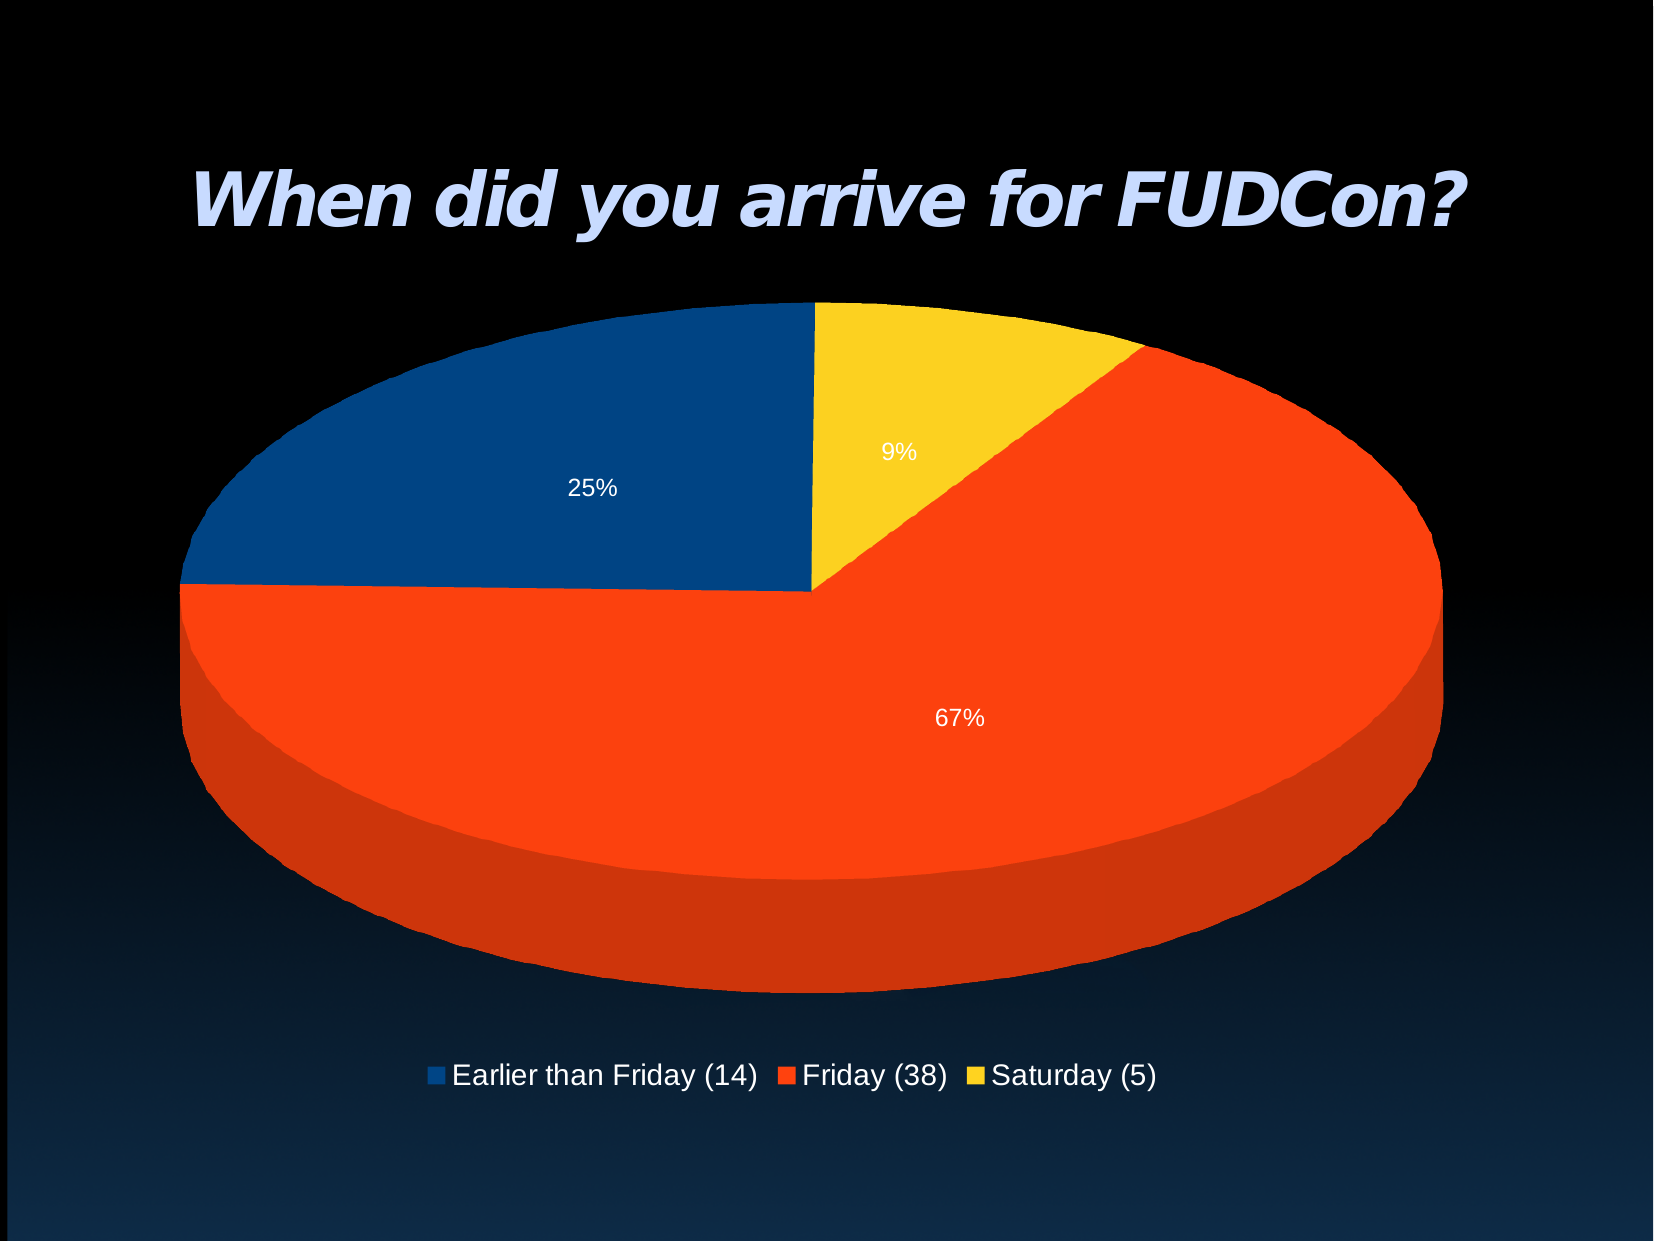

# When did you arrive for FUDCon?
[unsupported chart]